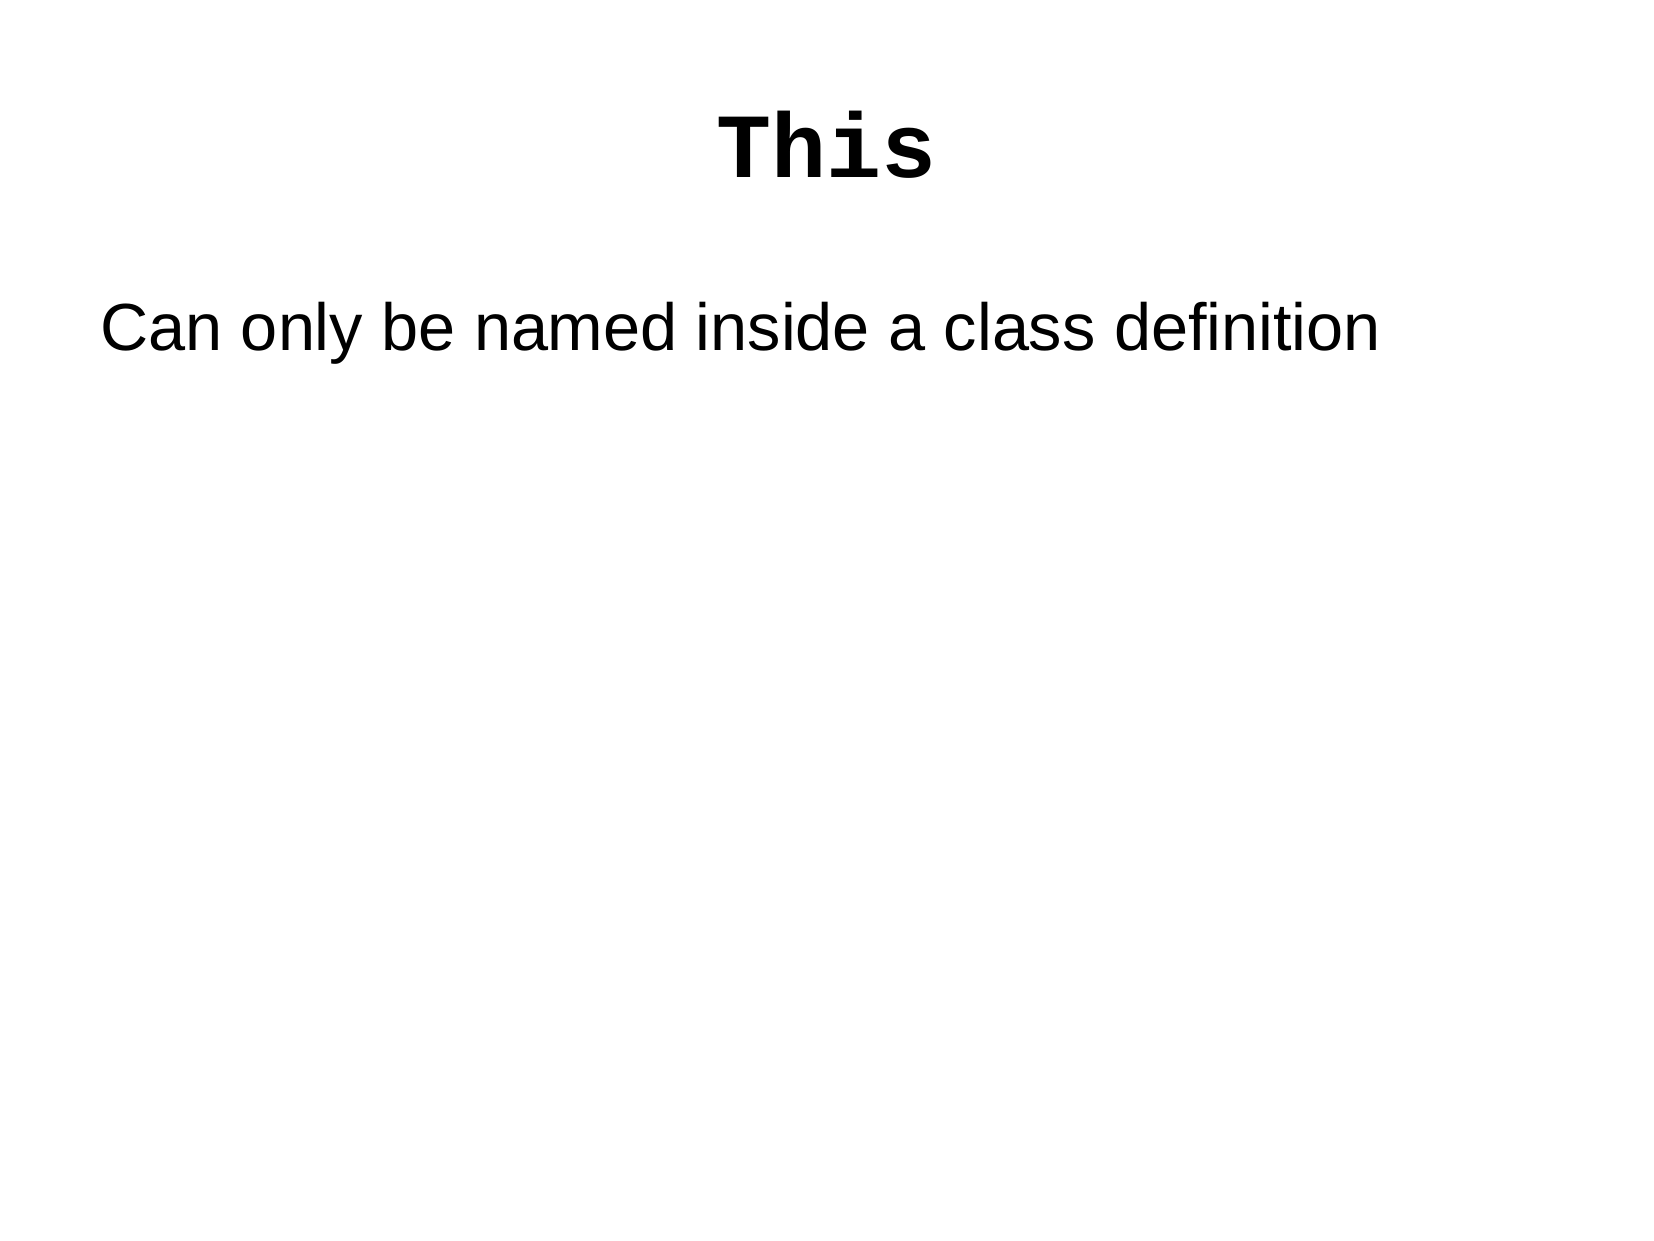

# This
Can only be named inside a class definition